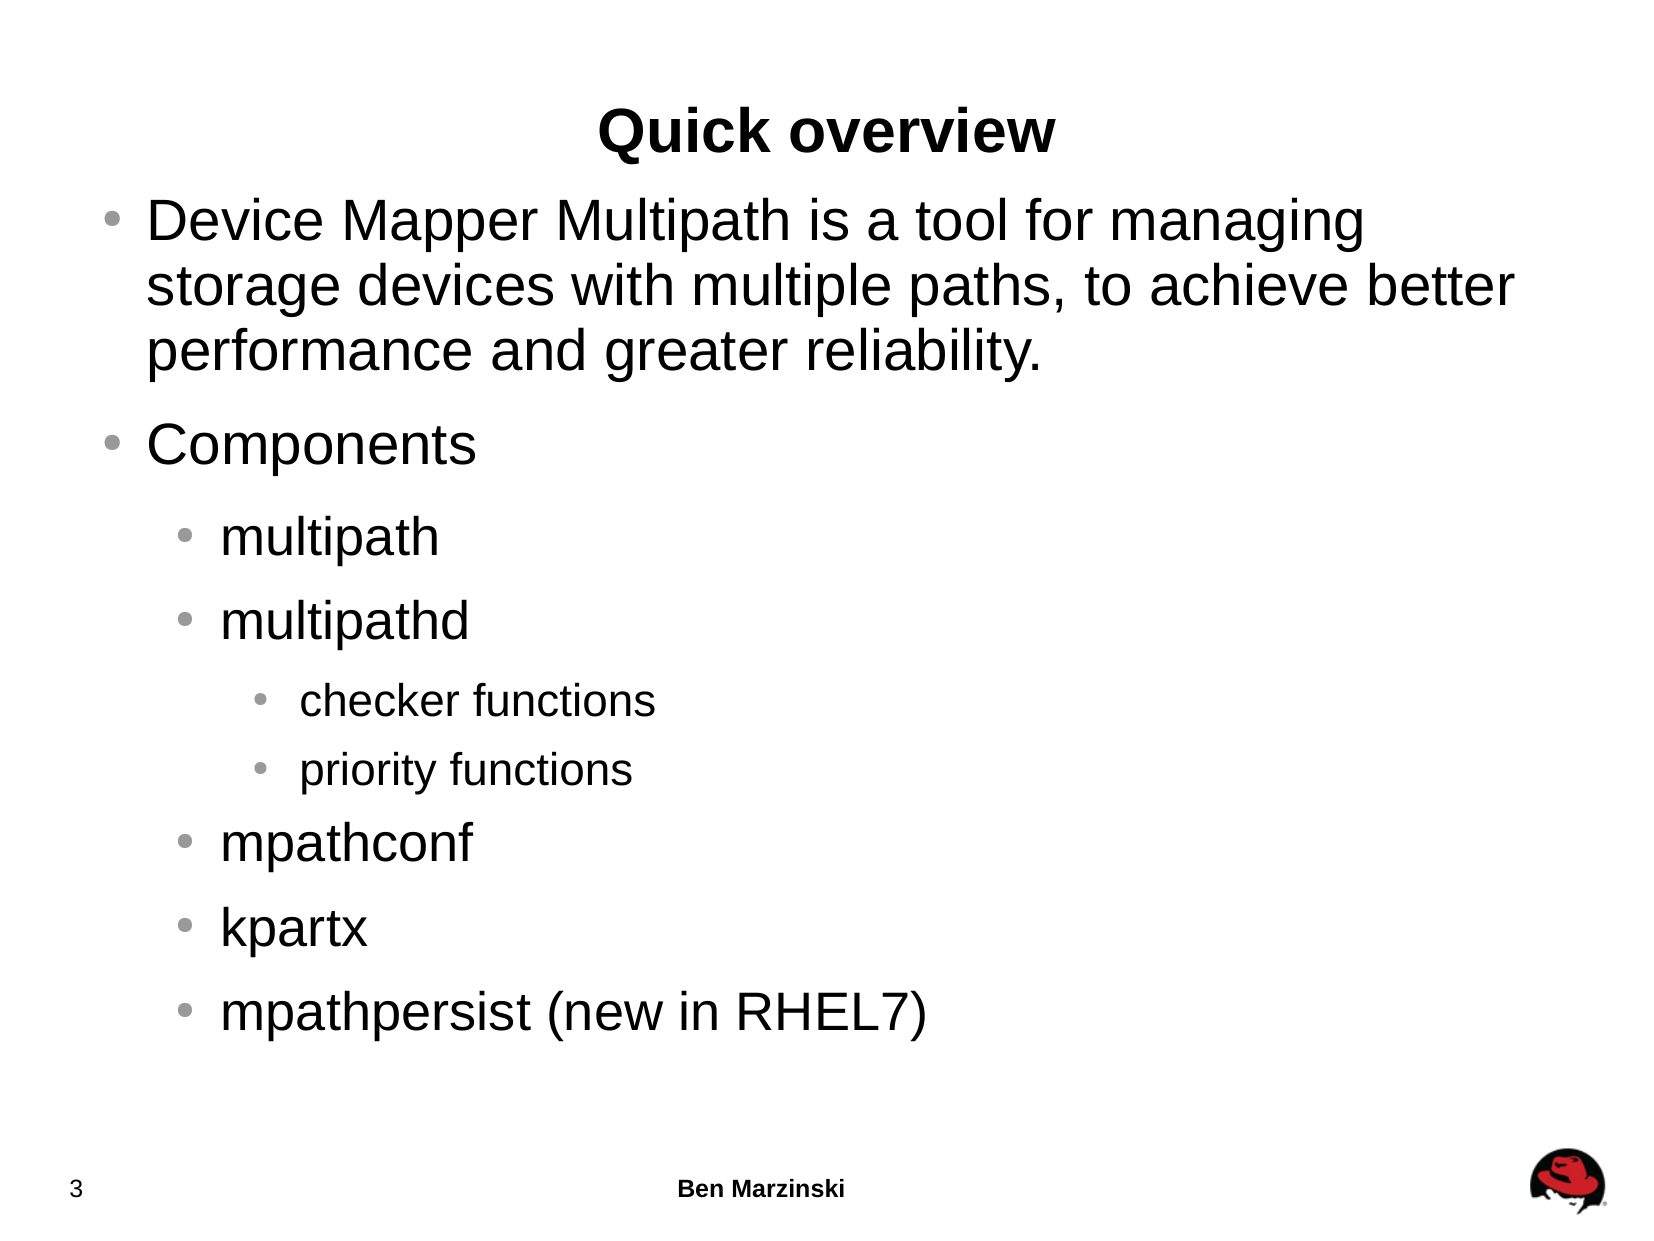

# Quick overview
Device Mapper Multipath is a tool for managing storage devices with multiple paths, to achieve better performance and greater reliability.
Components
multipath
multipathd
checker functions
priority functions
mpathconf
kpartx
mpathpersist (new in RHEL7)